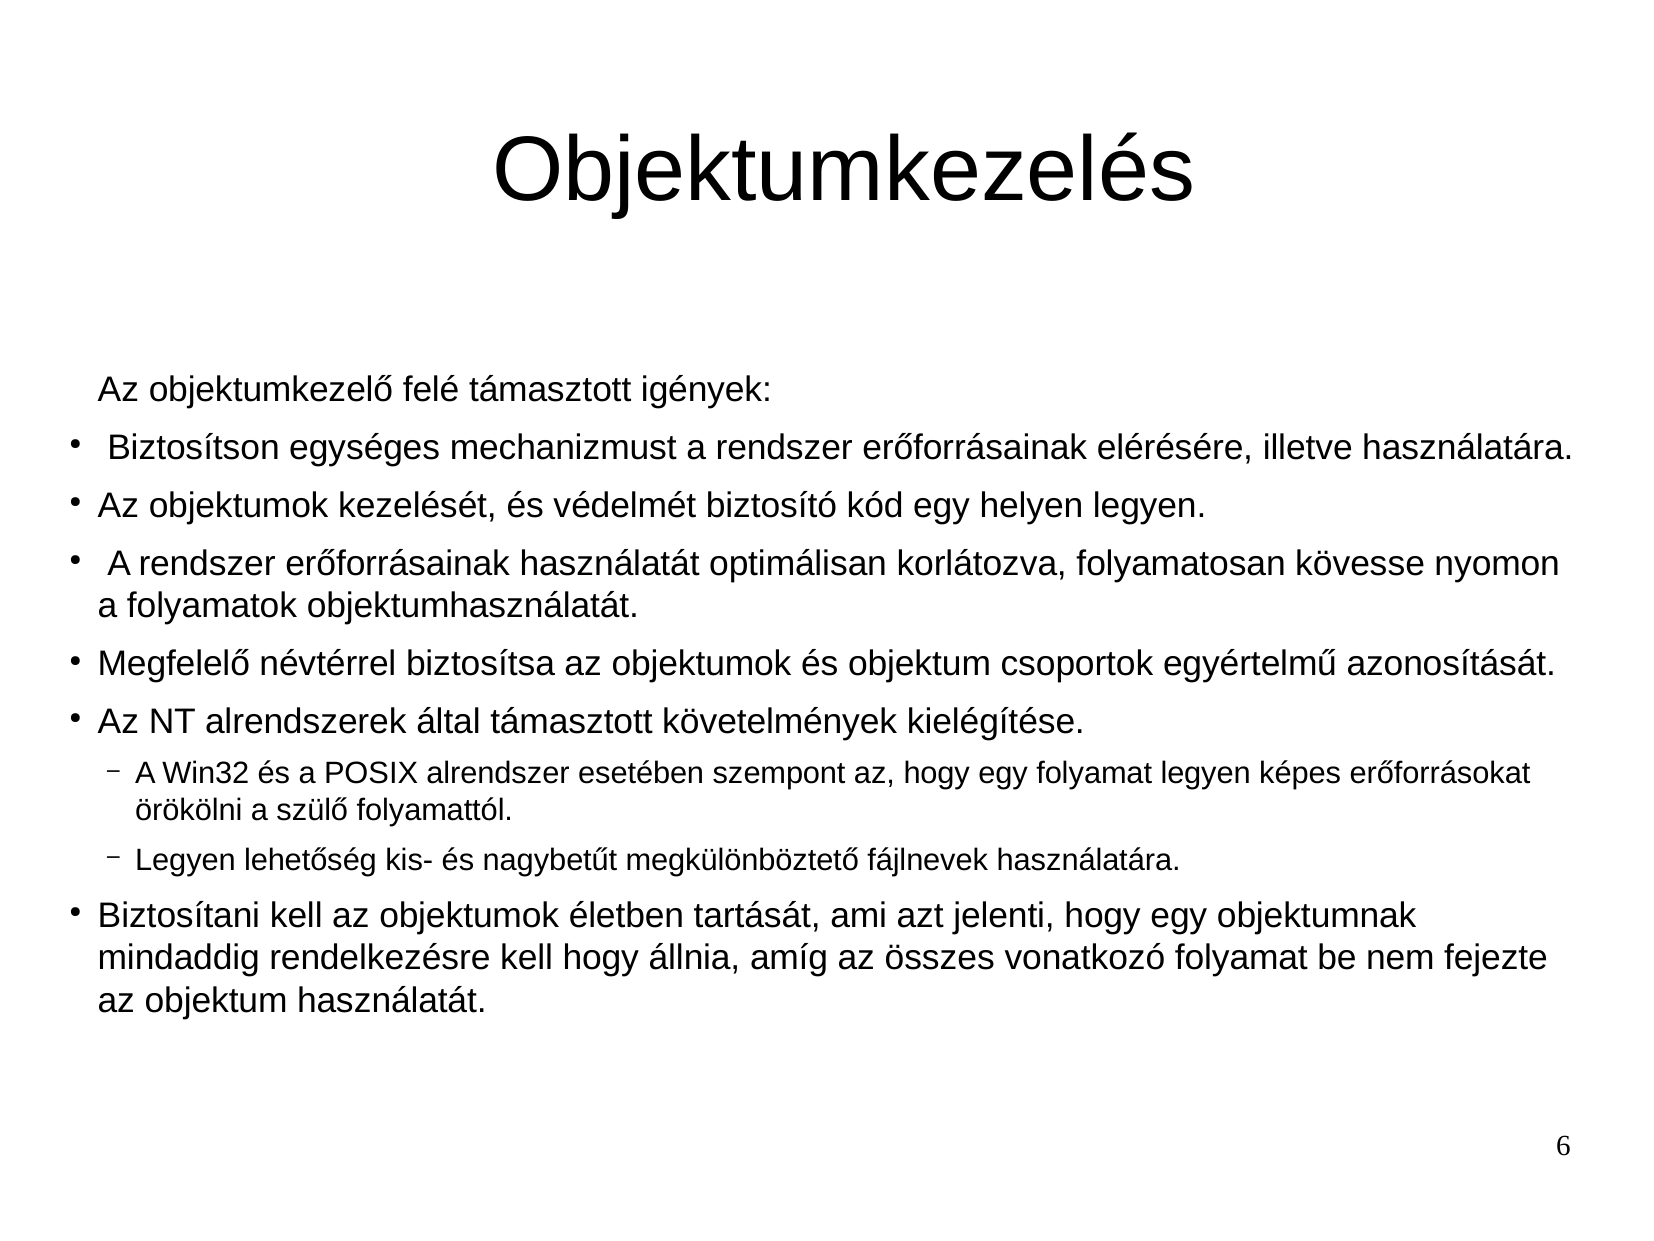

# Objektumkezelés
Az objektumkezelő felé támasztott igények:
 Biztosítson egységes mechanizmust a rendszer erőforrásainak elérésére, illetve használatára.
Az objektumok kezelését, és védelmét biztosító kód egy helyen legyen.
 A rendszer erőforrásainak használatát optimálisan korlátozva, folyamatosan kövesse nyomon a folyamatok objektumhasználatát.
Megfelelő névtérrel biztosítsa az objektumok és objektum csoportok egyértelmű azonosítását.
Az NT alrendszerek által támasztott követelmények kielégítése.
A Win32 és a POSIX alrendszer esetében szempont az, hogy egy folyamat legyen képes erőforrásokat örökölni a szülő folyamattól.
Legyen lehetőség kis- és nagybetűt megkülönböztető fájlnevek használatára.
Biztosítani kell az objektumok életben tartását, ami azt jelenti, hogy egy objektumnak mindaddig rendelkezésre kell hogy állnia, amíg az összes vonatkozó folyamat be nem fejezte az objektum használatát.
6